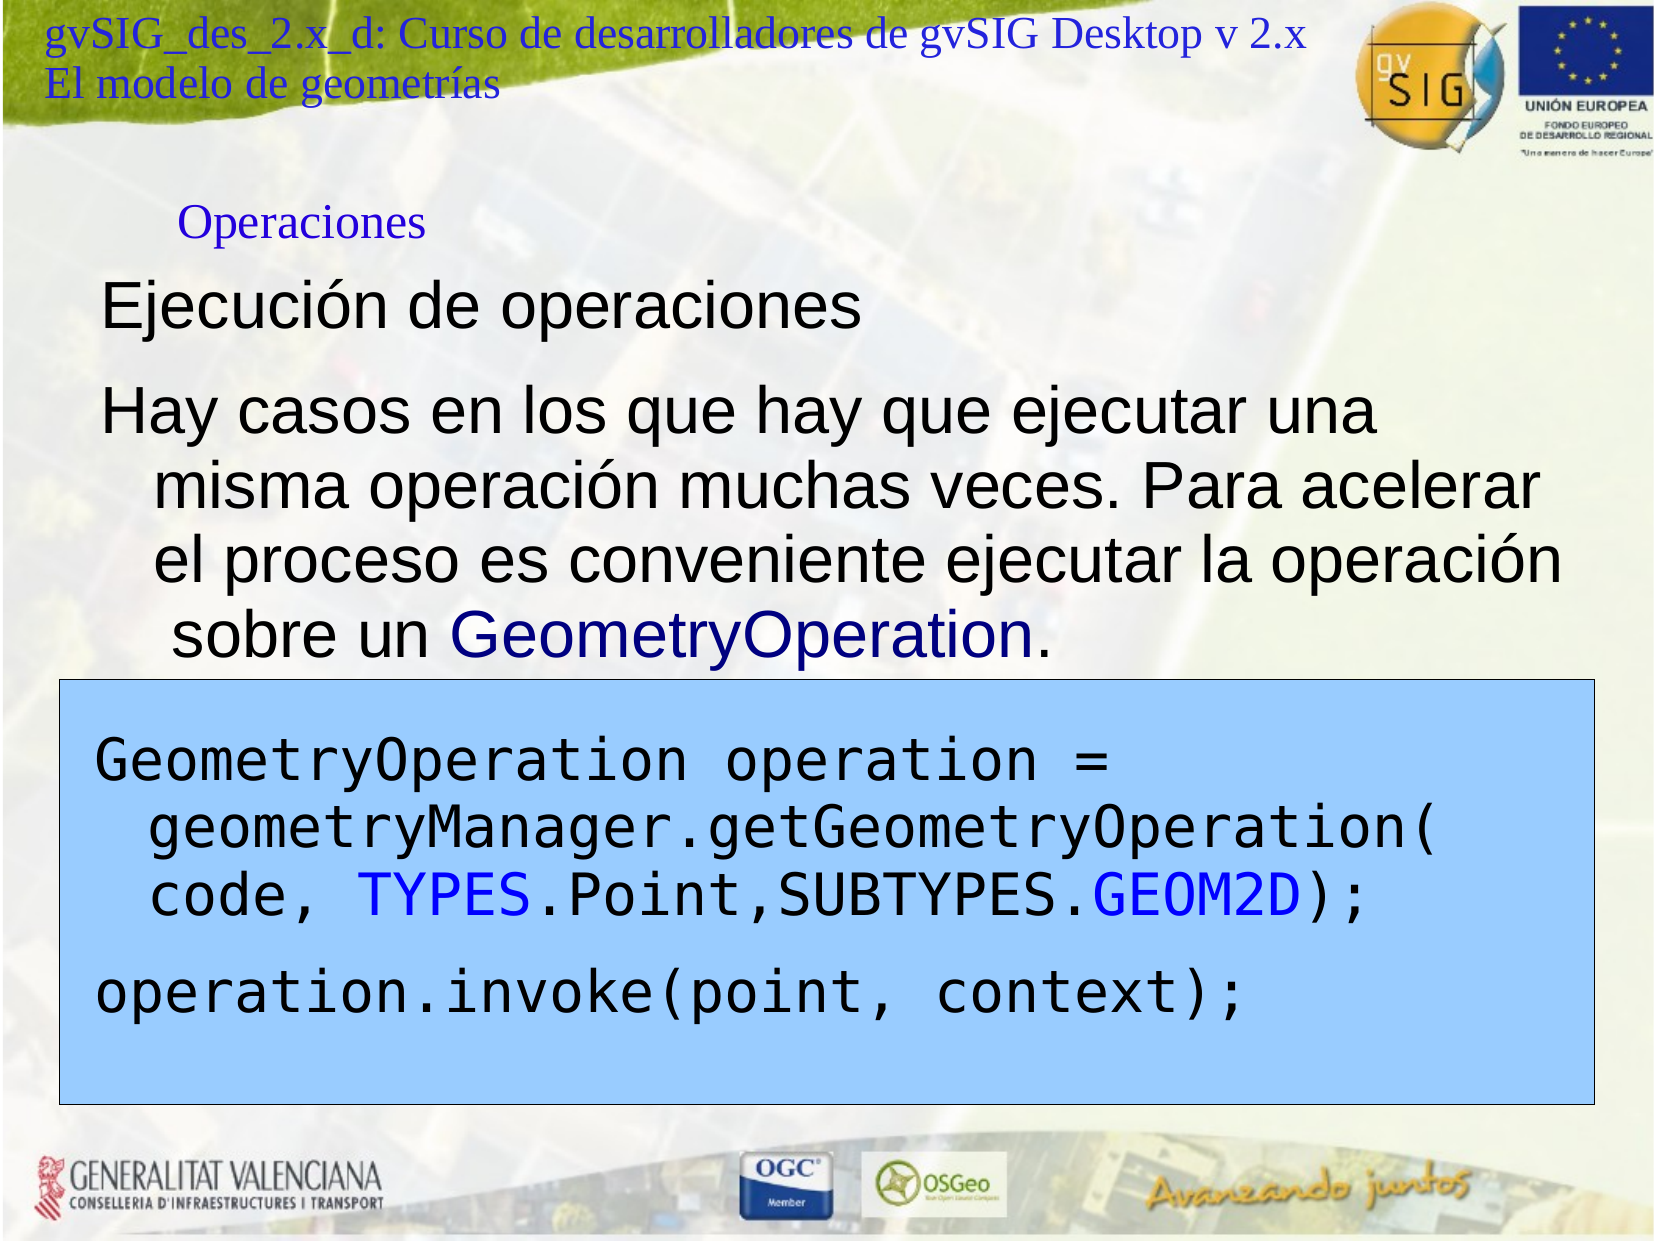

Operaciones
# Ejecución de operaciones
Hay casos en los que hay que ejecutar una misma operación muchas veces. Para acelerar el proceso es conveniente ejecutar la operación sobre un GeometryOperation.
GeometryOperation operation = geometryManager.getGeometryOperation( code, TYPES.Point,SUBTYPES.GEOM2D);
operation.invoke(point, context);